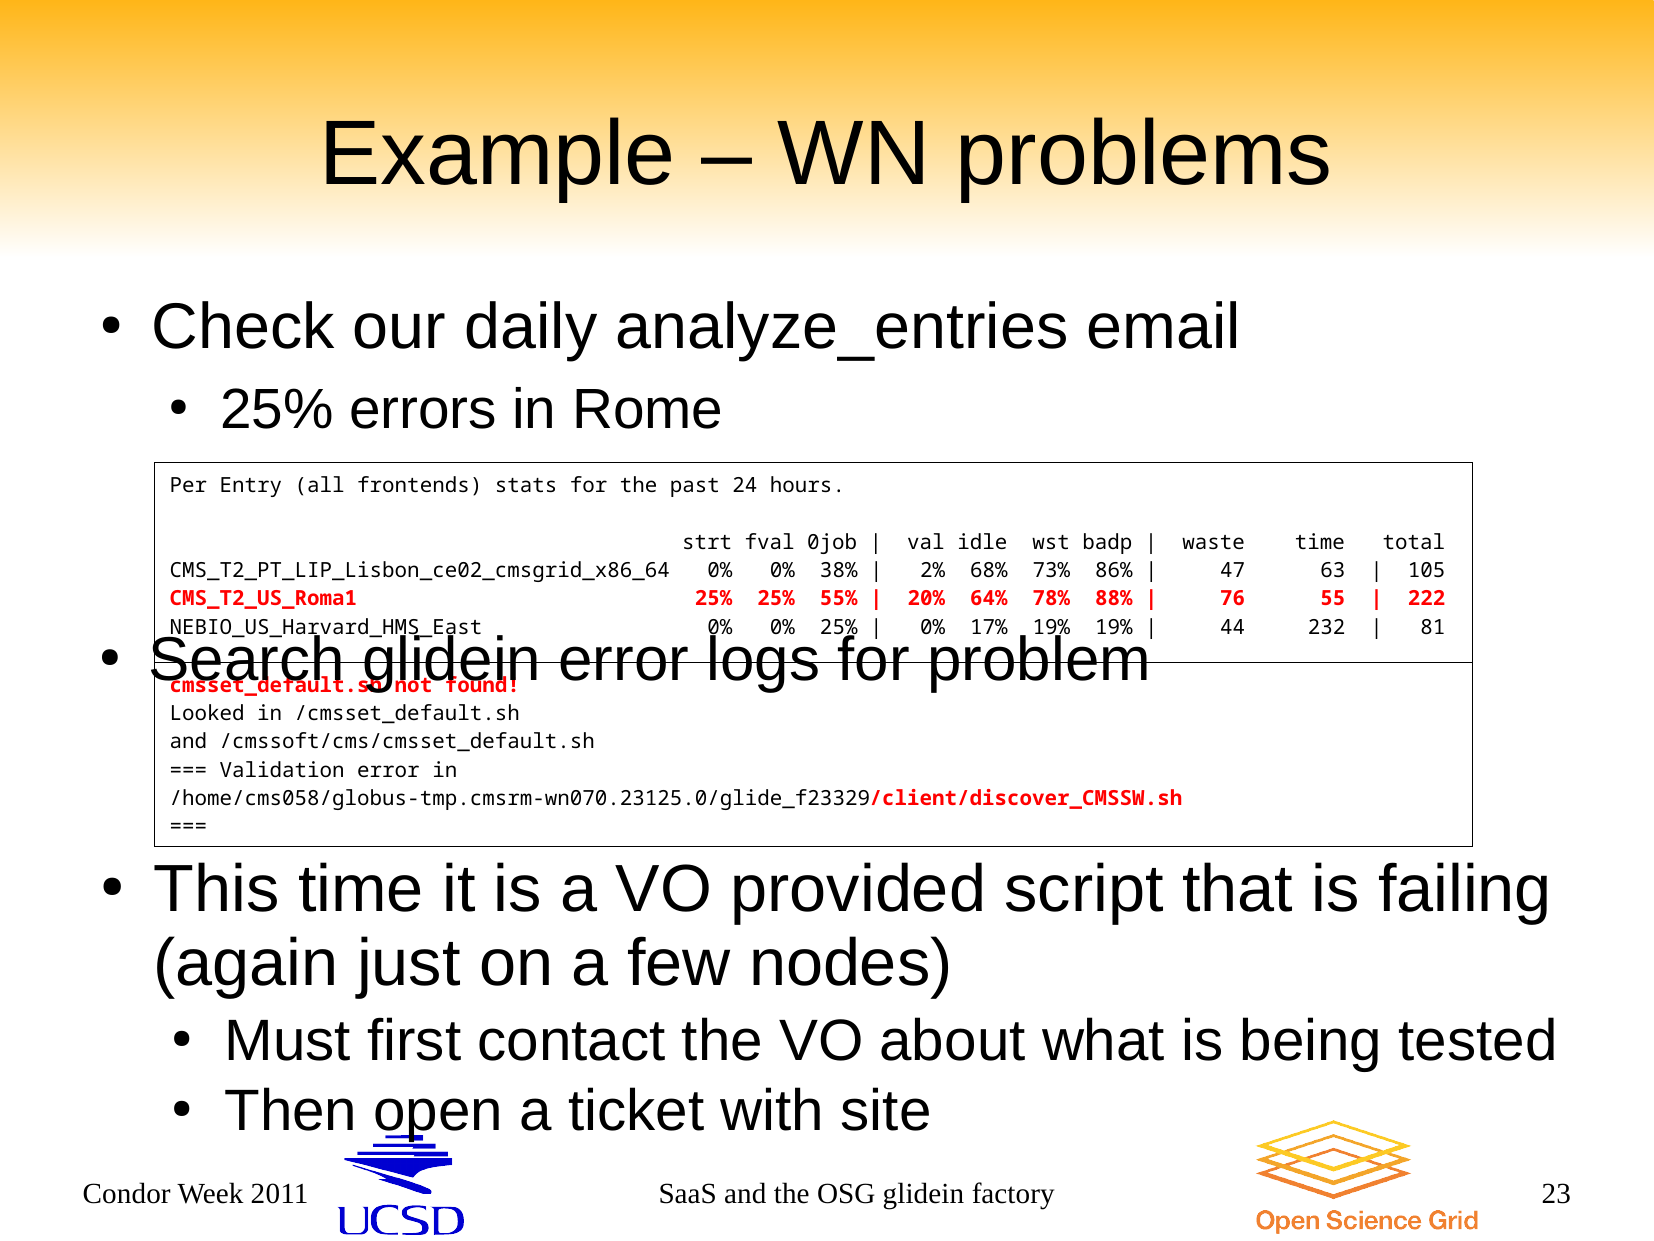

# Example – WN problems
Check our daily analyze_entries email
25% errors in Rome
Per Entry (all frontends) stats for the past 24 hours.
 strt fval 0job | val idle wst badp | waste time total
CMS_T2_PT_LIP_Lisbon_ce02_cmsgrid_x86_64 0% 0% 38% | 2% 68% 73% 86% | 47 63 | 105
CMS_T2_US_Roma1 25% 25% 55% | 20% 64% 78% 88% | 76 55 | 222
NEBIO_US_Harvard_HMS_East 0% 0% 25% | 0% 17% 19% 19% | 44 232 | 81
Search glidein error logs for problem
cmsset_default.sh not found!
Looked in /cmsset_default.sh
and /cmssoft/cms/cmsset_default.sh
=== Validation error in
/home/cms058/globus-tmp.cmsrm-wn070.23125.0/glide_f23329/client/discover_CMSSW.sh
===
This time it is a VO provided script that is failing (again just on a few nodes)
Must first contact the VO about what is being tested
Then open a ticket with site
Condor Week 2011
SaaS and the OSG glidein factory
23